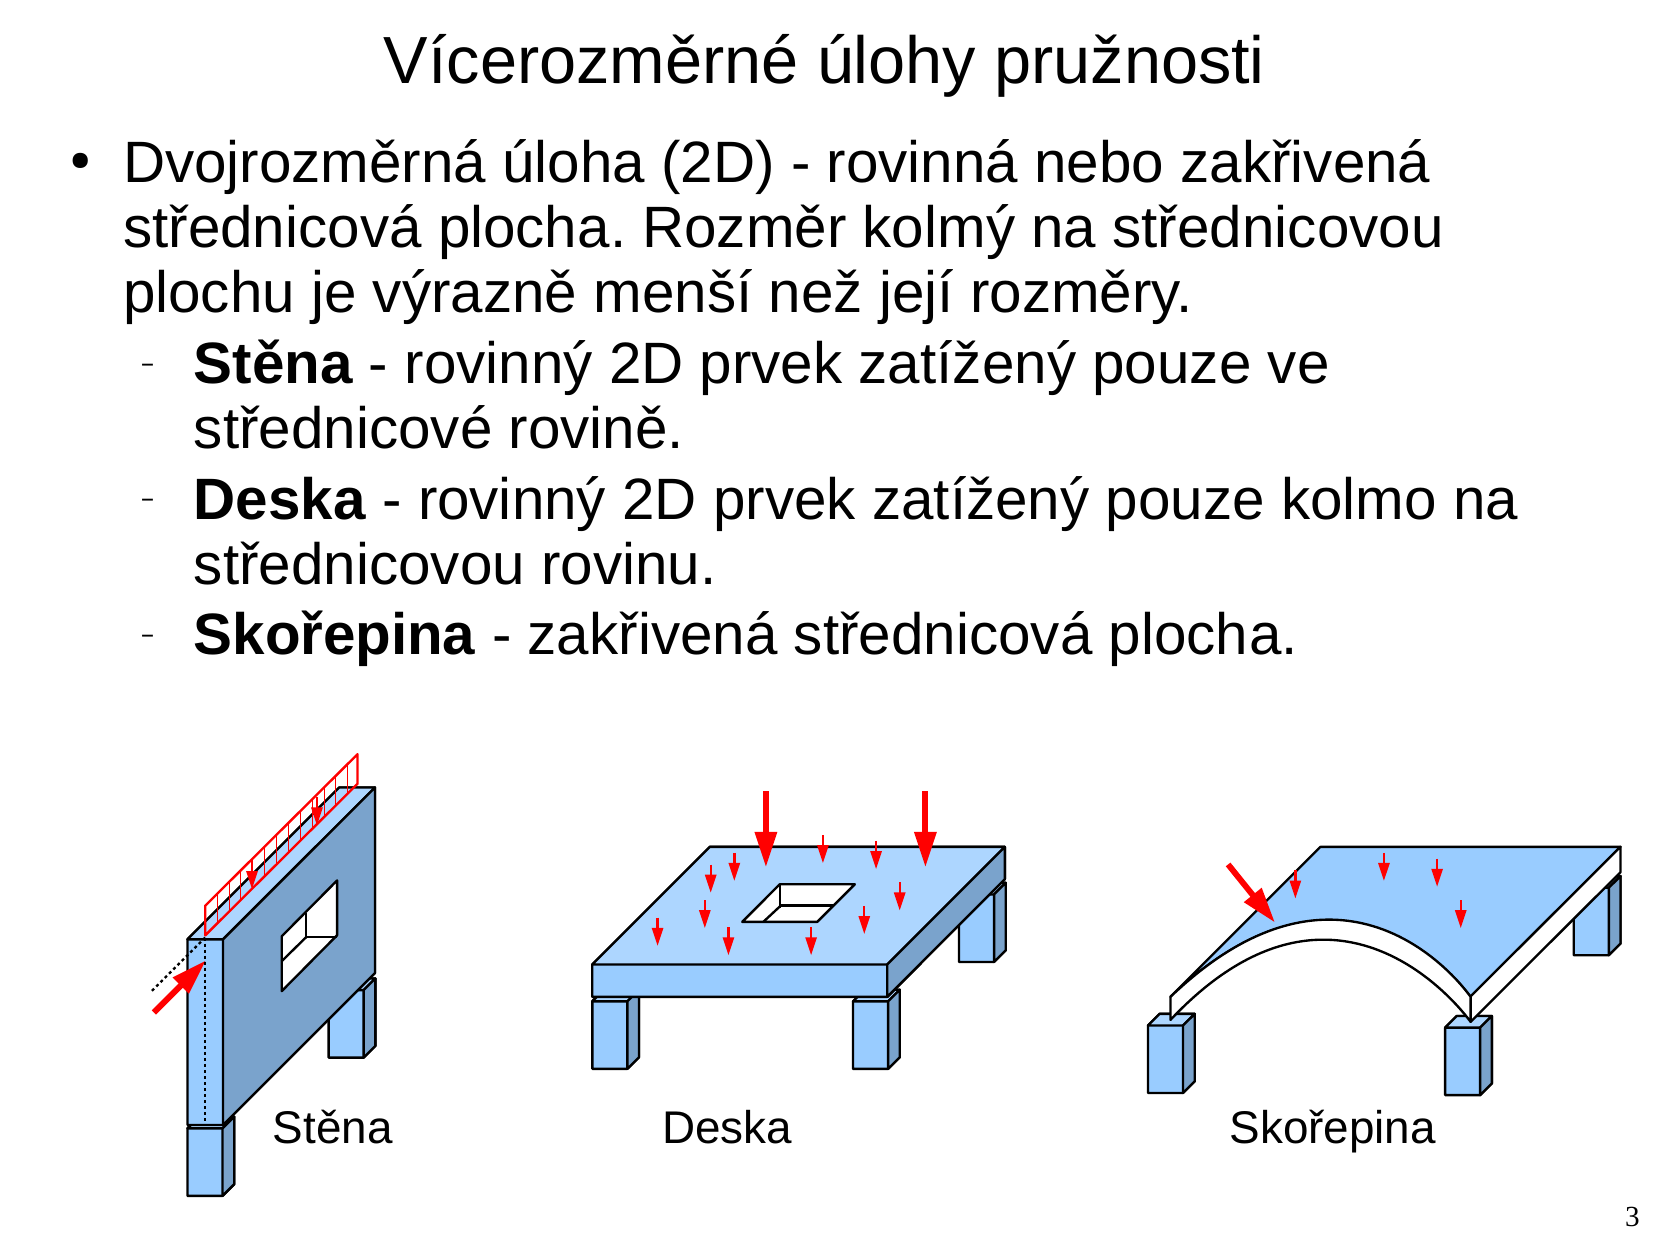

# Vícerozměrné úlohy pružnosti
Dvojrozměrná úloha (2D) - rovinná nebo zakřivená střednicová plocha. Rozměr kolmý na střednicovou plochu je výrazně menší než její rozměry.
Stěna - rovinný 2D prvek zatížený pouze ve střednicové rovině.
Deska - rovinný 2D prvek zatížený pouze kolmo na střednicovou rovinu.
Skořepina - zakřivená střednicová plocha.
Stěna
Deska
Skořepina
3